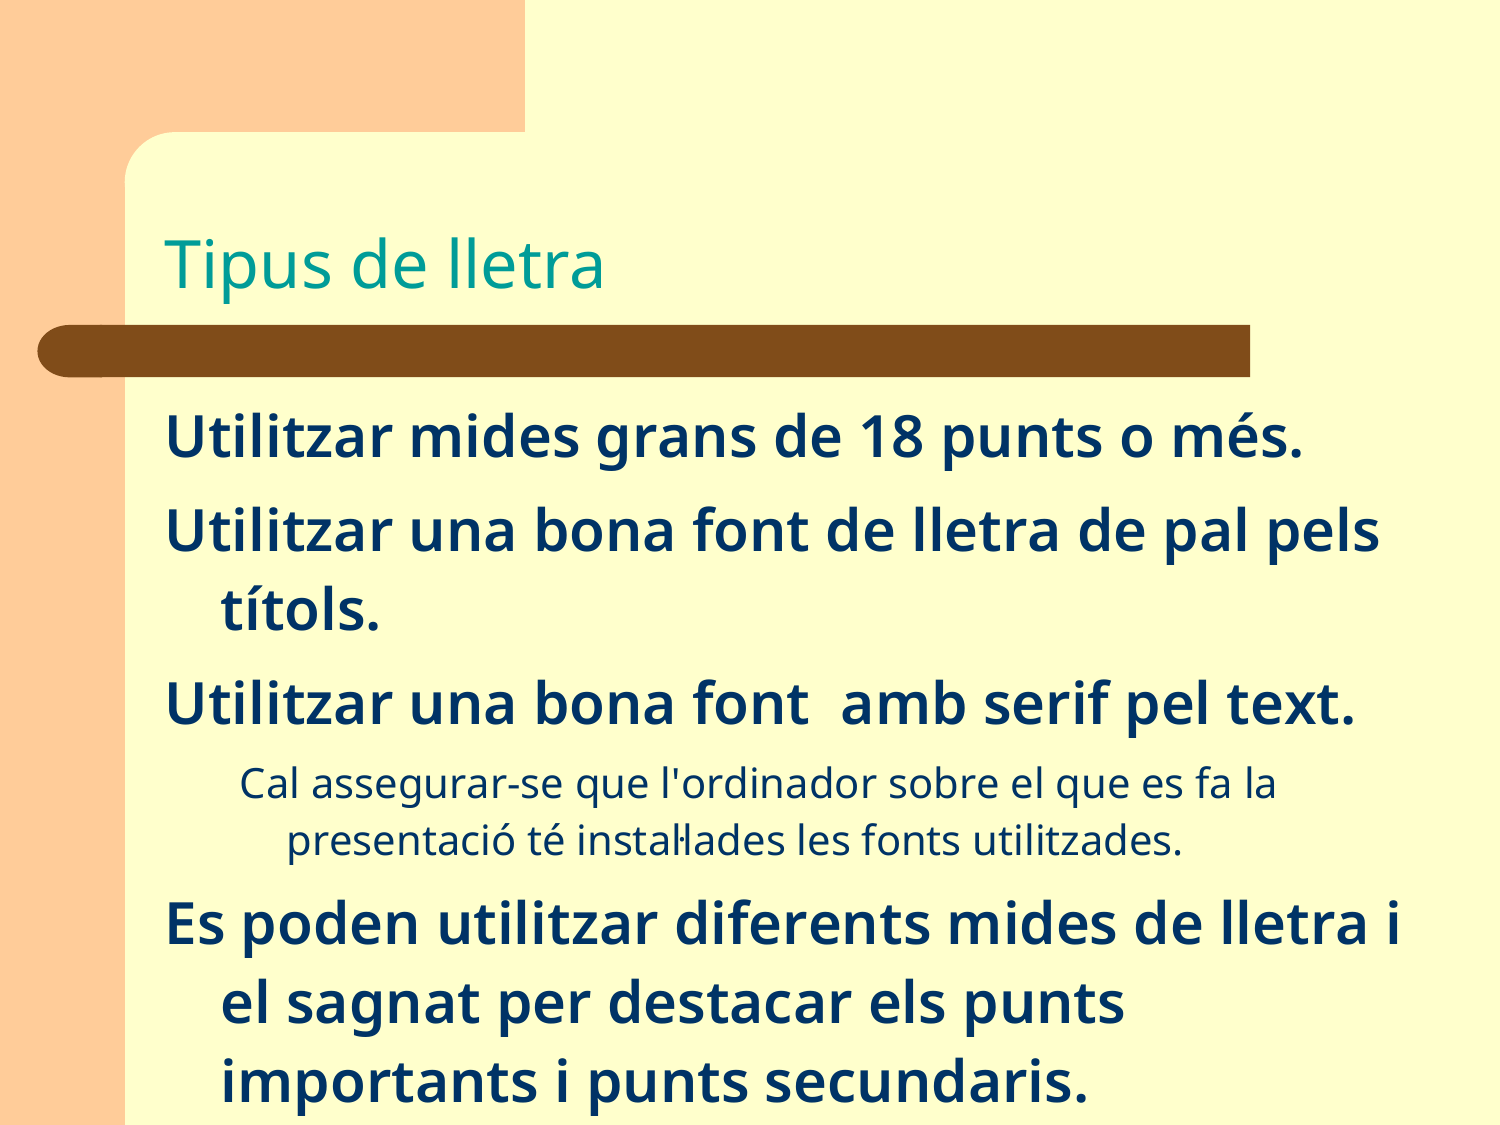

# Tipus de lletra
Utilitzar mides grans de 18 punts o més.
Utilitzar una bona font de lletra de pal pels títols.
Utilitzar una bona font amb serif pel text.
Cal assegurar-se que l'ordinador sobre el que es fa la presentació té instal·lades les fonts utilitzades.
Es poden utilitzar diferents mides de lletra i el sagnat per destacar els punts importants i punts secundaris.